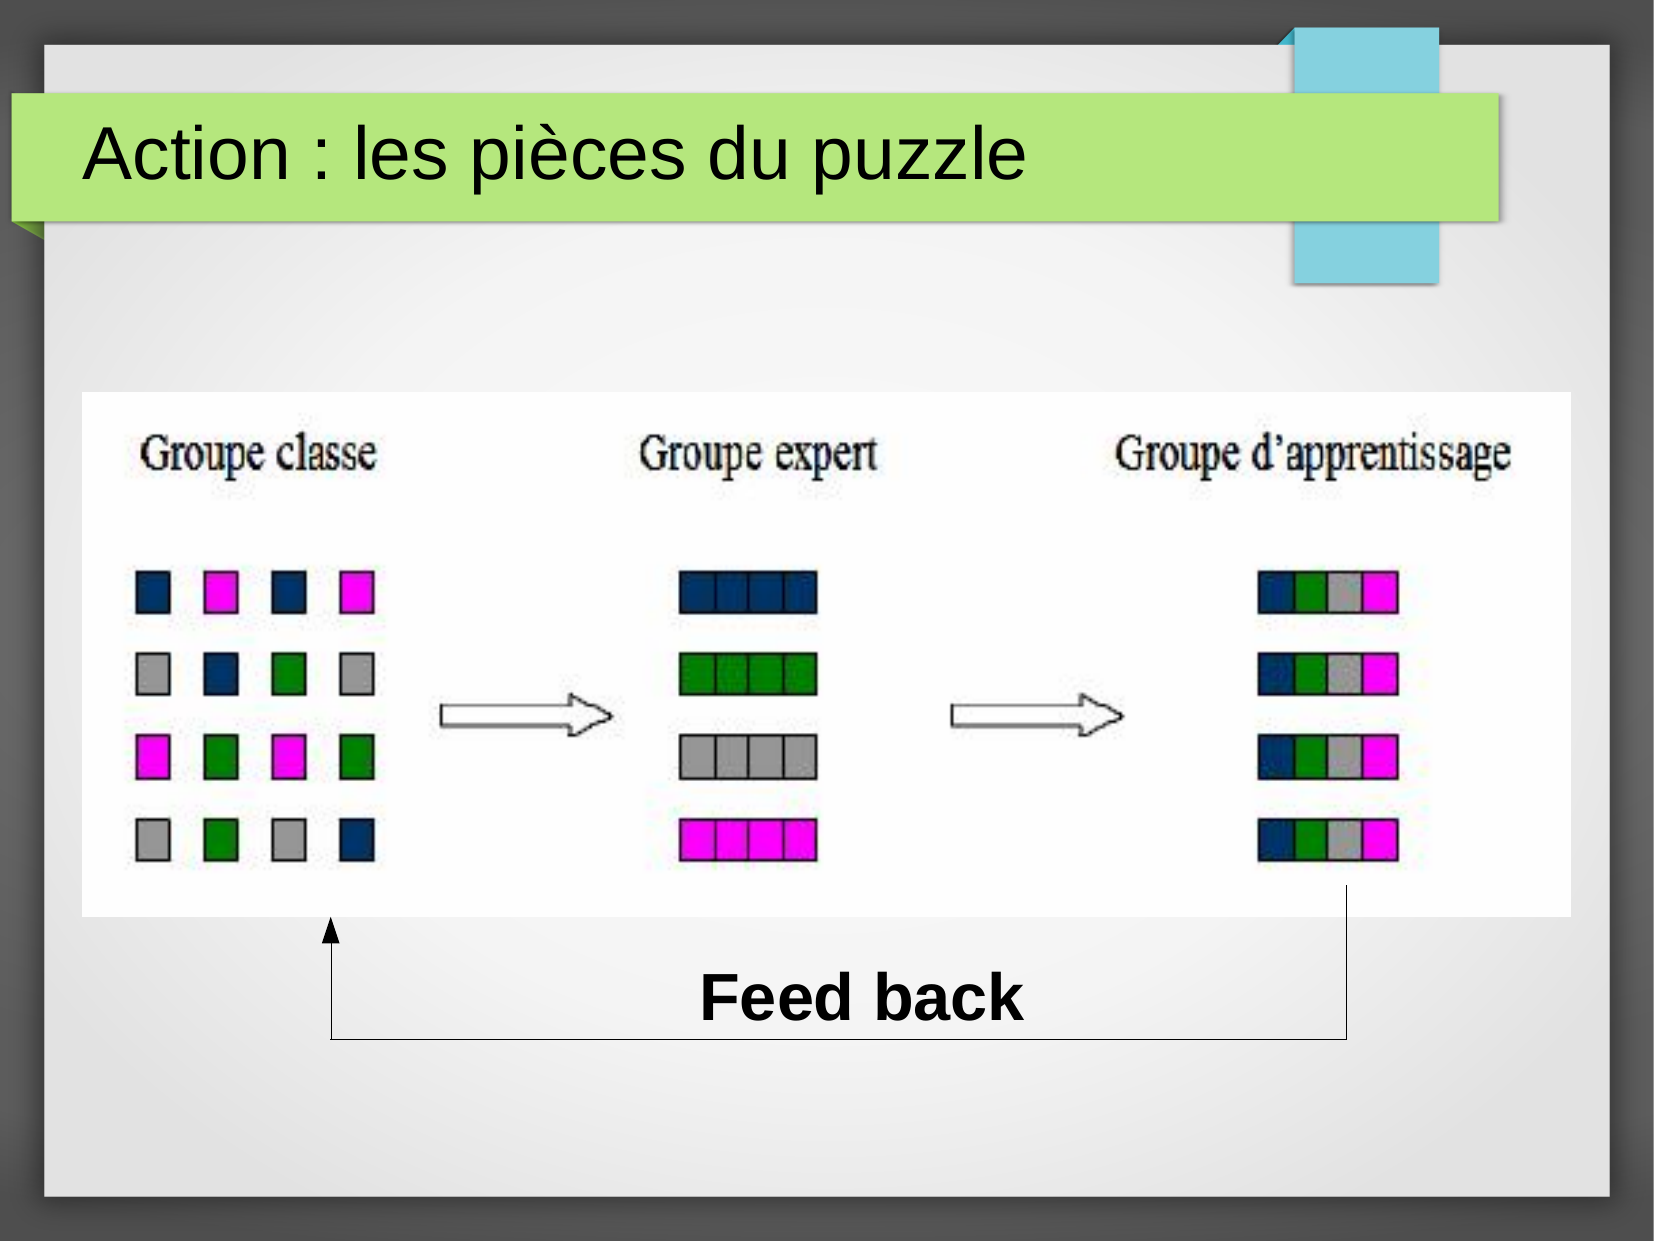

# Action : les pièces du puzzle
Feed back